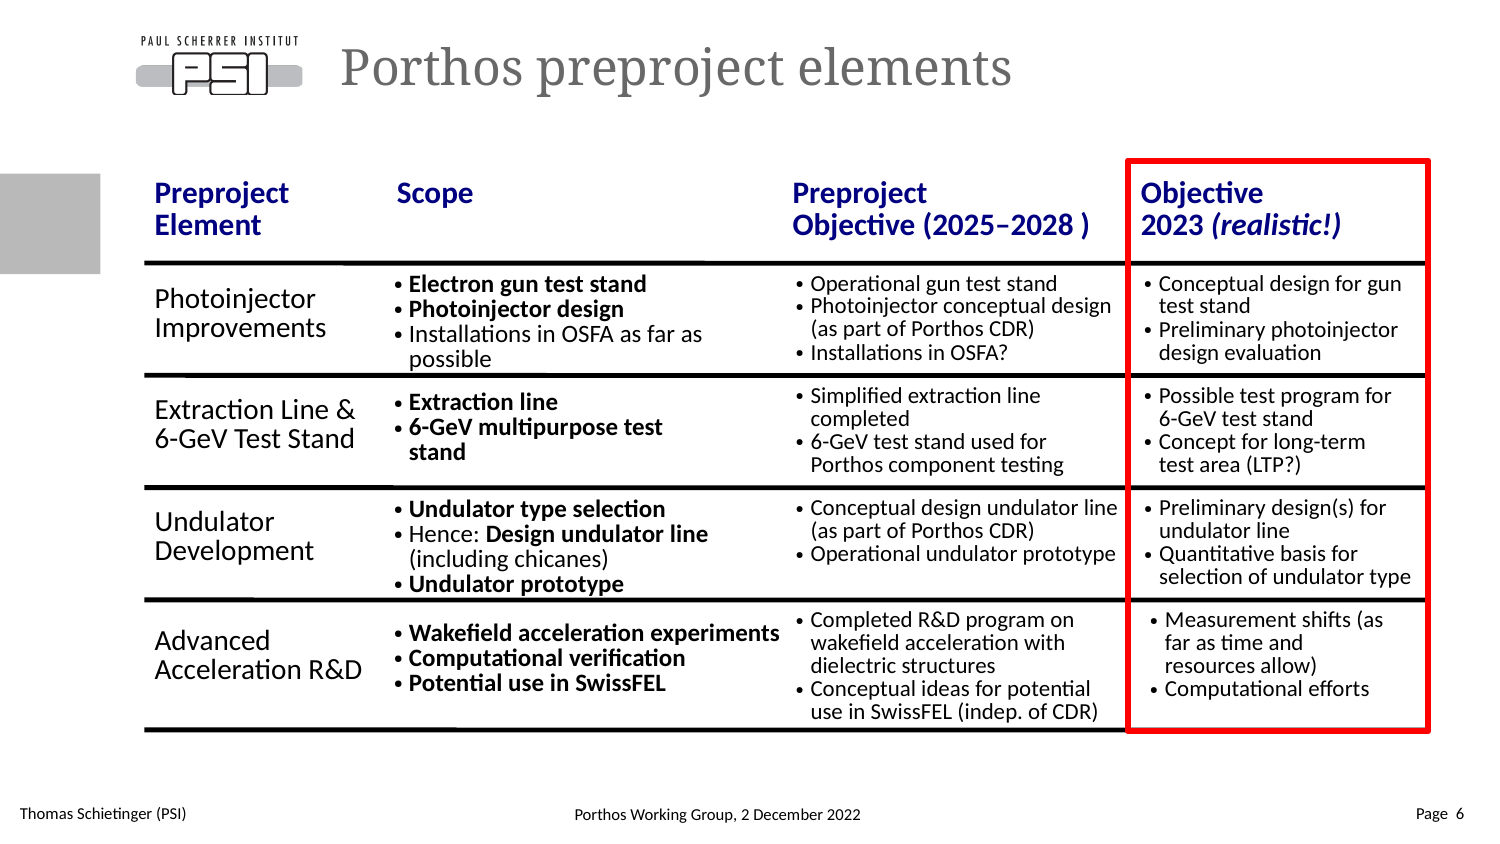

# Porthos preproject elements
Preproject
Element
Scope
Preproject
Objective (2025–2028 )
Objective
2023 (realistic!)
Electron gun test stand
Photoinjector design
Installations in OSFA as far as possible
Operational gun test stand
Photoinjector conceptual design
(as part of Porthos CDR)
Installations in OSFA?
Conceptual design for gun test stand
Preliminary photoinjector design evaluation
Photoinjector
Improvements
Simplified extraction line completed
6-GeV test stand used for Porthos component testing
Possible test program for 6-GeV test stand
Concept for long-term test area (LTP?)
Extraction line
6-GeV multipurpose test stand
Extraction Line &
6-GeV Test Stand
Undulator type selection
Hence: Design undulator line
(including chicanes)
Undulator prototype
Conceptual design undulator line
(as part of Porthos CDR)
Operational undulator prototype
Preliminary design(s) for undulator line
Quantitative basis for selection of undulator type
Undulator
Development
Completed R&D program on wakefield acceleration with dielectric structures
Conceptual ideas for potential use in SwissFEL (indep. of CDR)
Measurement shifts (as far as time and resources allow)
Computational efforts
Wakefield acceleration experiments
Computational verification
Potential use in SwissFEL
Advanced
Acceleration R&D